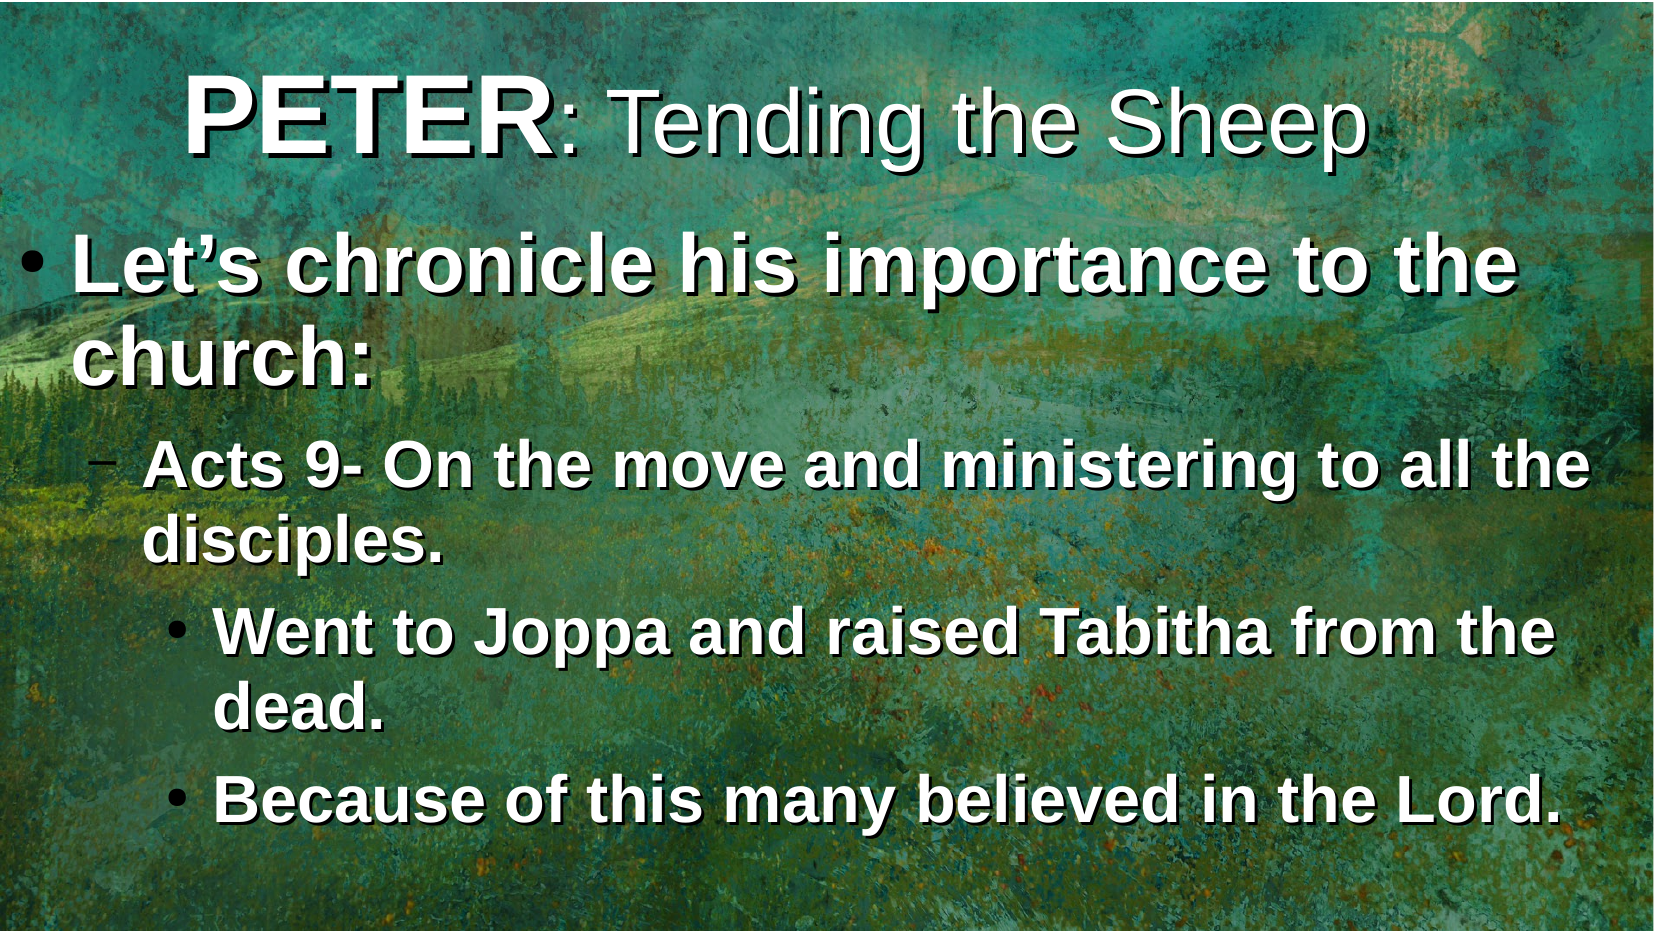

# PETER: Tending the Sheep
Let’s chronicle his importance to the church:
Acts 9- On the move and ministering to all the disciples.
Went to Joppa and raised Tabitha from the dead.
Because of this many believed in the Lord.